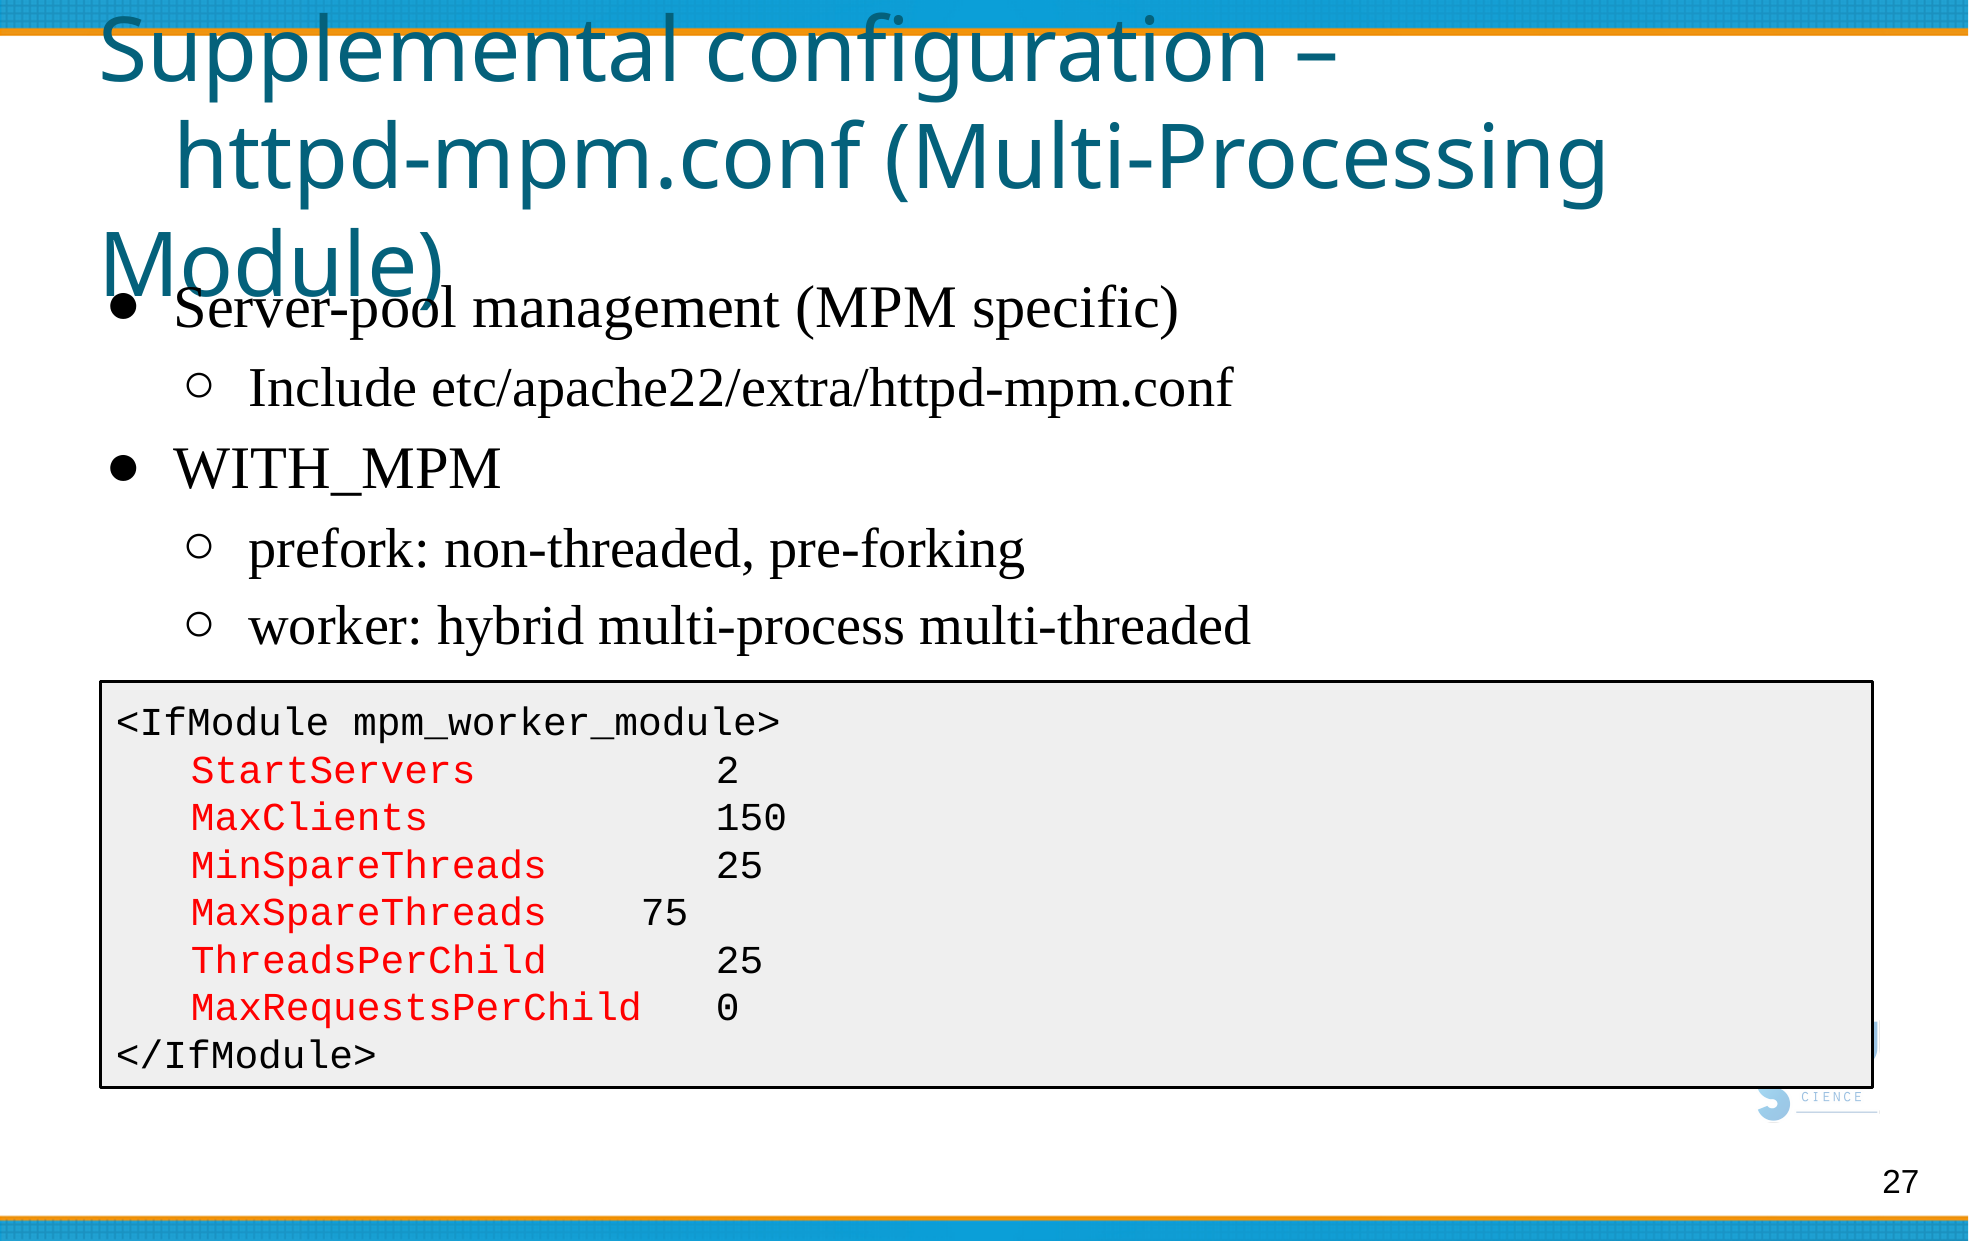

# Supplemental configuration – httpd-mpm.conf (Multi-Processing Module)
Server-pool management (MPM specific)
Include etc/apache22/extra/httpd-mpm.conf
WITH_MPM
prefork: non-threaded, pre-forking
worker: hybrid multi-process multi-threaded
<IfModule mpm_worker_module>
	StartServers 	2
	MaxClients 	150
	MinSpareThreads 	25
	MaxSpareThreads 	75
	ThreadsPerChild 	25
	MaxRequestsPerChild 	0
</IfModule>